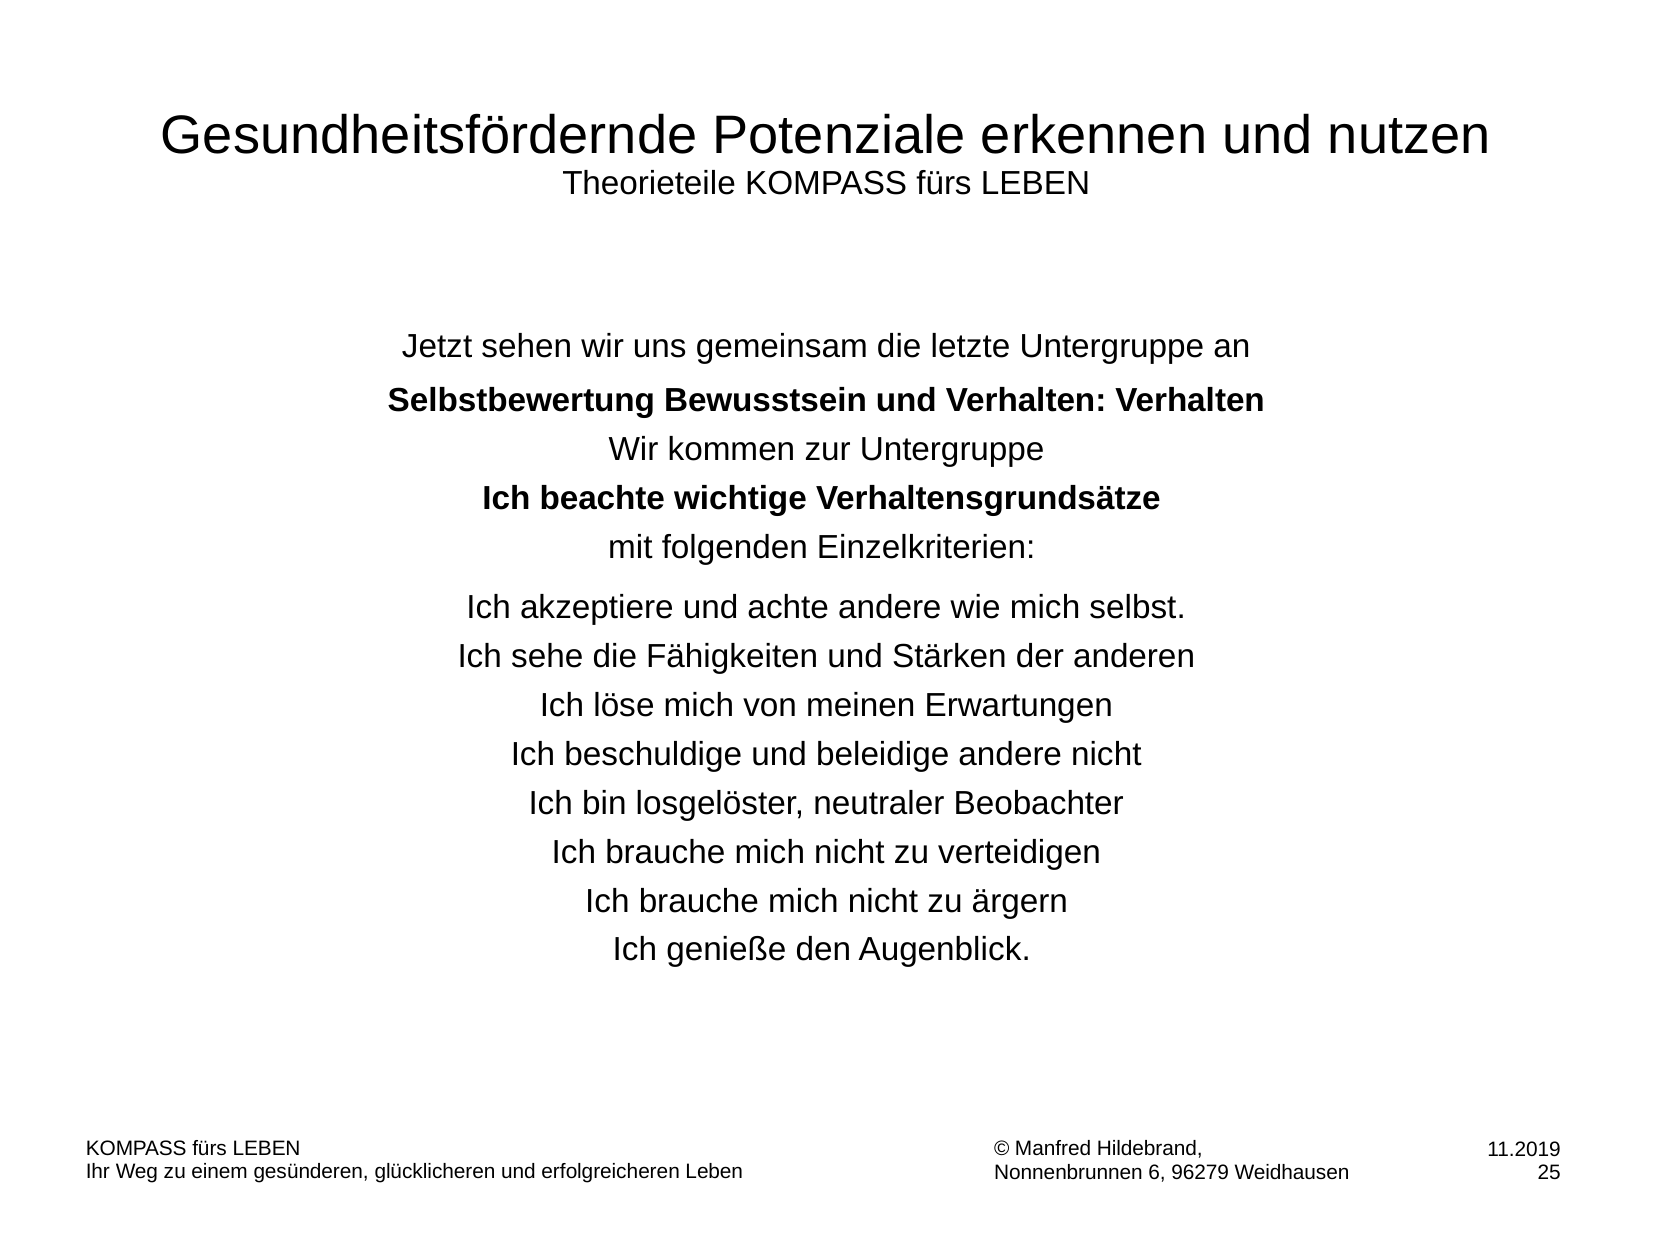

# Gesundheitsfördernde Potenziale erkennen und nutzen Theorieteile KOMPASS fürs LEBEN
Jetzt sehen wir uns gemeinsam die letzte Untergruppe an
Selbstbewertung Bewusstsein und Verhalten: Verhalten
Wir kommen zur Untergruppe
Ich beachte wichtige Verhaltensgrundsätze
mit folgenden Einzelkriterien:
Ich akzeptiere und achte andere wie mich selbst.
Ich sehe die Fähigkeiten und Stärken der anderen
Ich löse mich von meinen Erwartungen
Ich beschuldige und beleidige andere nicht
Ich bin losgelöster, neutraler Beobachter
Ich brauche mich nicht zu verteidigen
Ich brauche mich nicht zu ärgern
Ich genieße den Augenblick.
KOMPASS fürs LEBEN
Ihr Weg zu einem gesünderen, glücklicheren und erfolgreicheren Leben
© Manfred Hildebrand,
Nonnenbrunnen 6, 96279 Weidhausen
11.2019
25